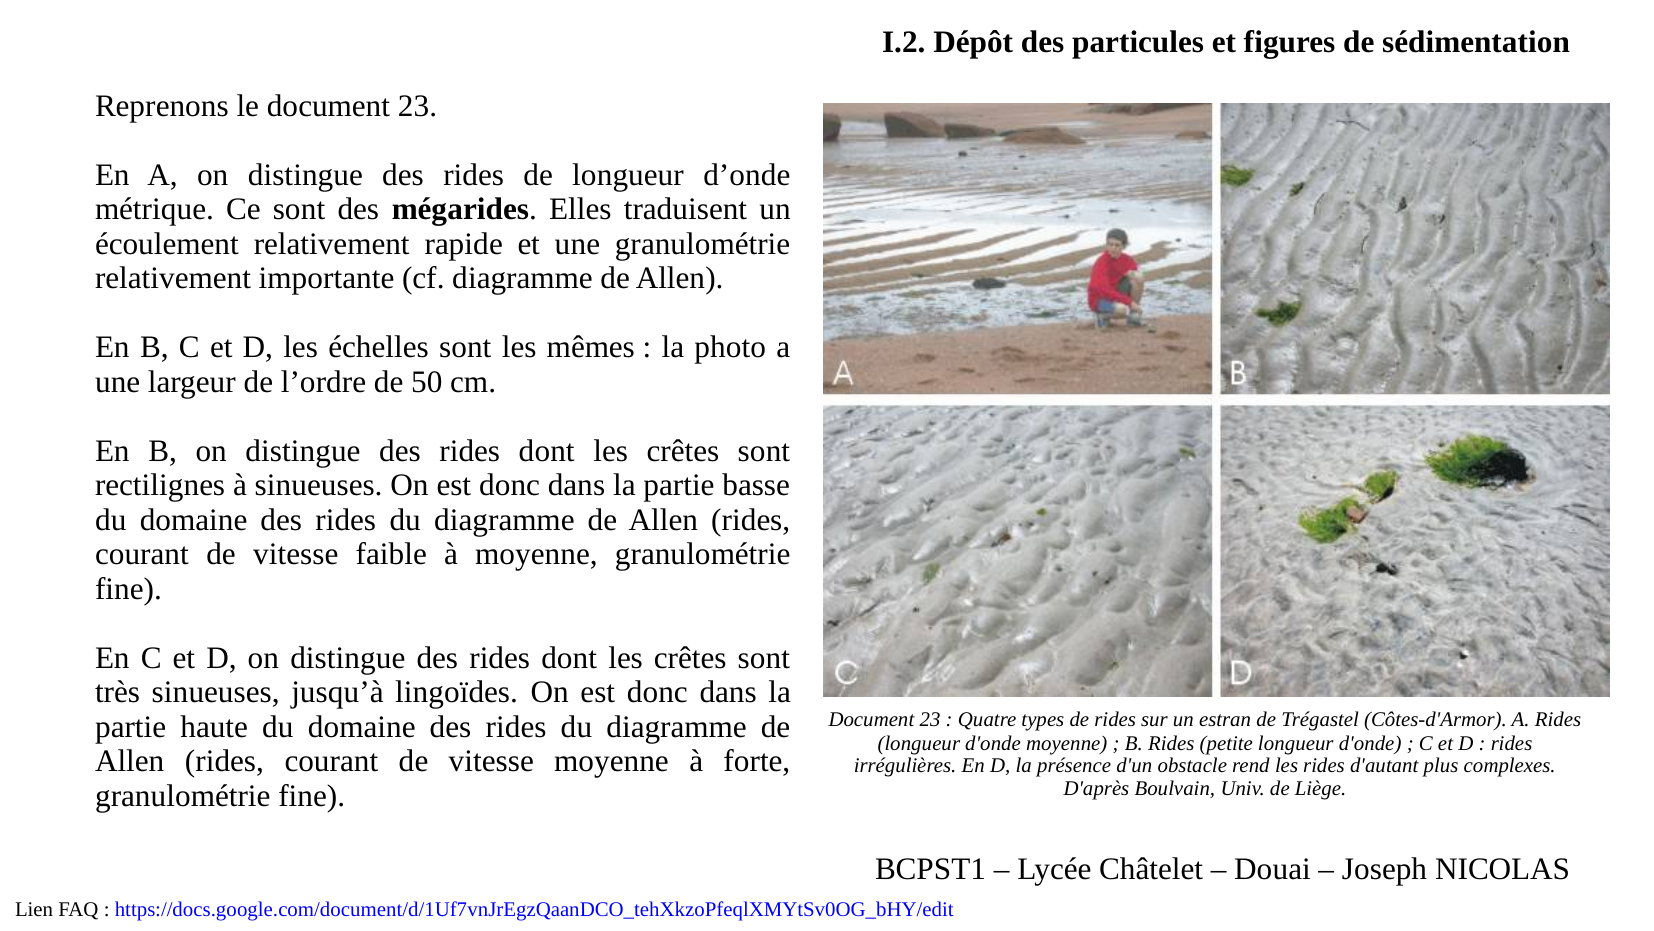

I.2. Dépôt des particules et figures de sédimentation
Reprenons le document 23.
En A, on distingue des rides de longueur d’onde métrique. Ce sont des mégarides. Elles traduisent un écoulement relativement rapide et une granulométrie relativement importante (cf. diagramme de Allen).
En B, C et D, les échelles sont les mêmes : la photo a une largeur de l’ordre de 50 cm.
En B, on distingue des rides dont les crêtes sont rectilignes à sinueuses. On est donc dans la partie basse du domaine des rides du diagramme de Allen (rides, courant de vitesse faible à moyenne, granulométrie fine).
En C et D, on distingue des rides dont les crêtes sont très sinueuses, jusqu’à lingoïdes. On est donc dans la partie haute du domaine des rides du diagramme de Allen (rides, courant de vitesse moyenne à forte, granulométrie fine).
Document 23 : Quatre types de rides sur un estran de Trégastel (Côtes-d'Armor). A. Rides (longueur d'onde moyenne) ; B. Rides (petite longueur d'onde) ; C et D : rides irrégulières. En D, la présence d'un obstacle rend les rides d'autant plus complexes. D'après Boulvain, Univ. de Liège.
BCPST1 – Lycée Châtelet – Douai – Joseph NICOLAS
Lien FAQ : https://docs.google.com/document/d/1Uf7vnJrEgzQaanDCO_tehXkzoPfeqlXMYtSv0OG_bHY/edit